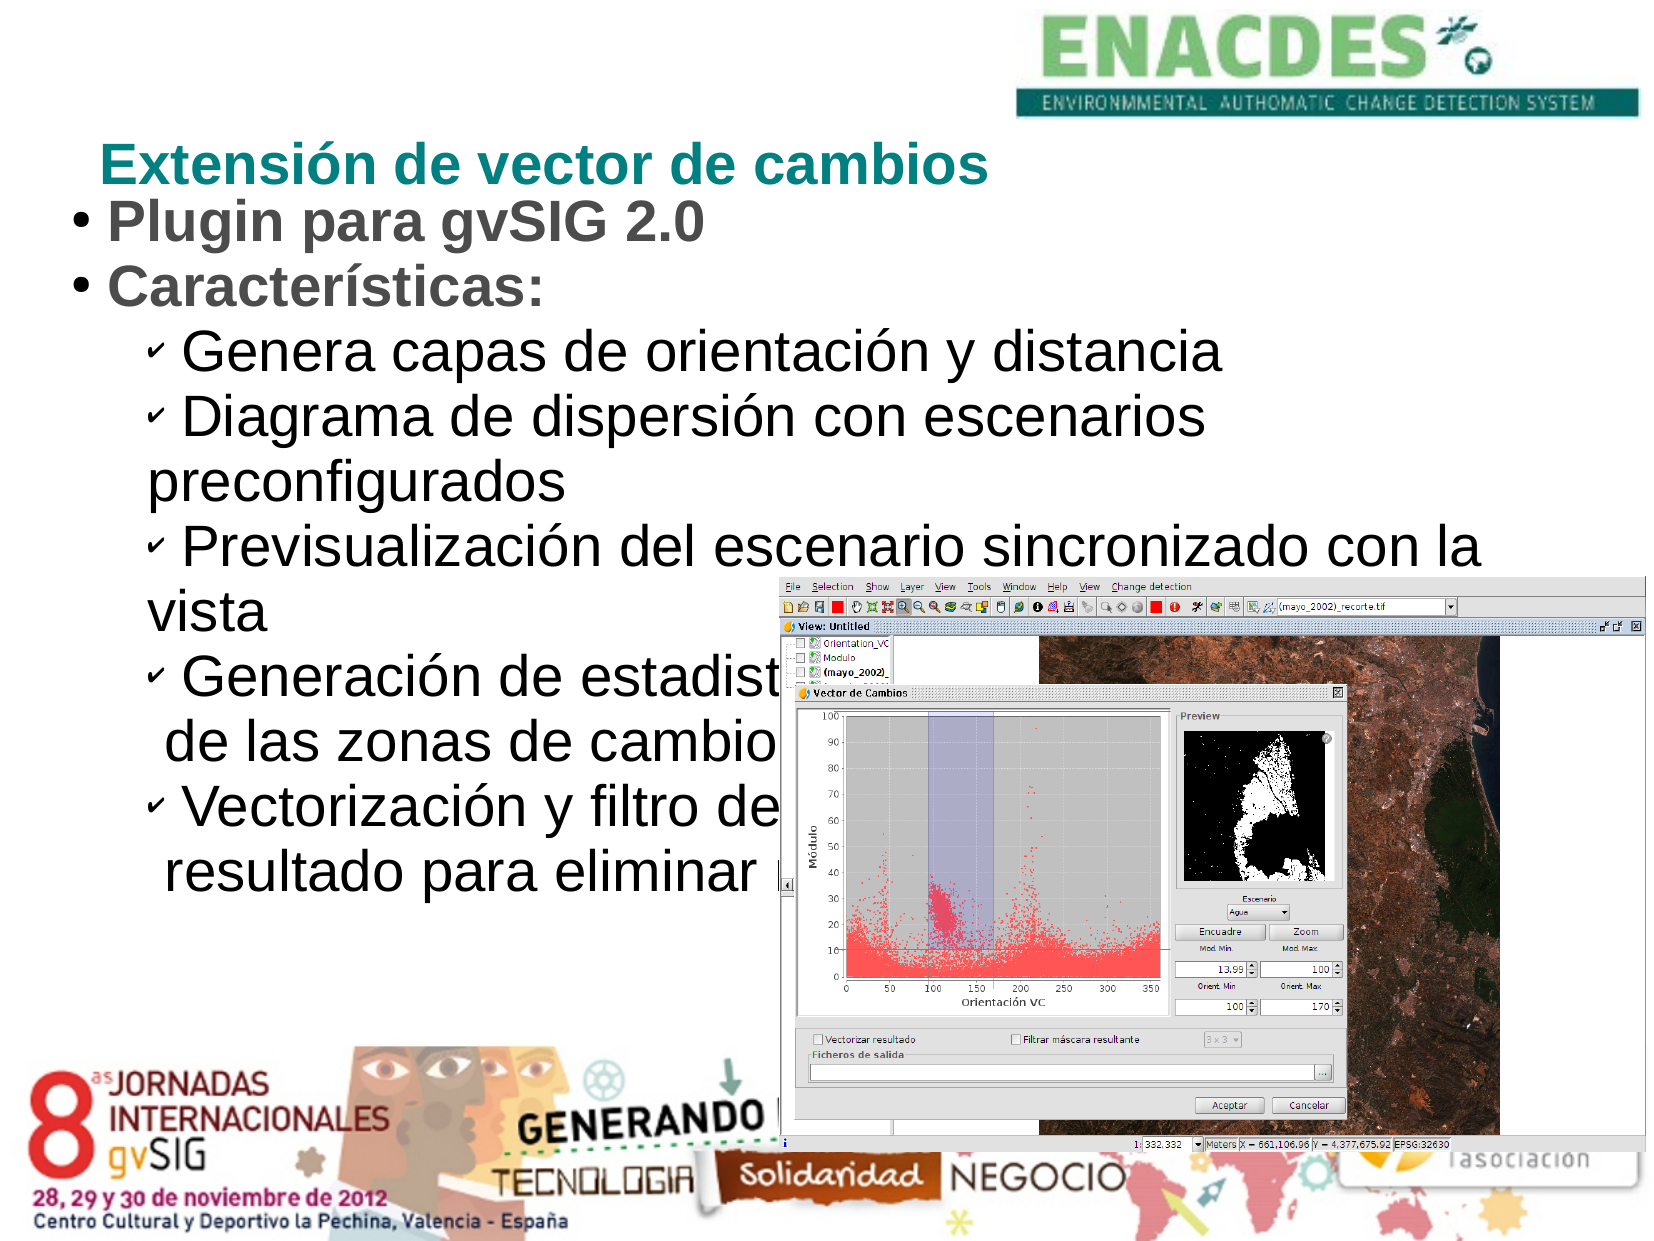

Extensión de vector de cambios
# Plugin para gvSIG 2.0
 Características:
 Genera capas de orientación y distancia
 Diagrama de dispersión con escenarios preconfigurados
 Previsualización del escenario sincronizado con la vista
 Generación de estadisticas
de las zonas de cambio
 Vectorización y filtro del
resultado para eliminar ruido